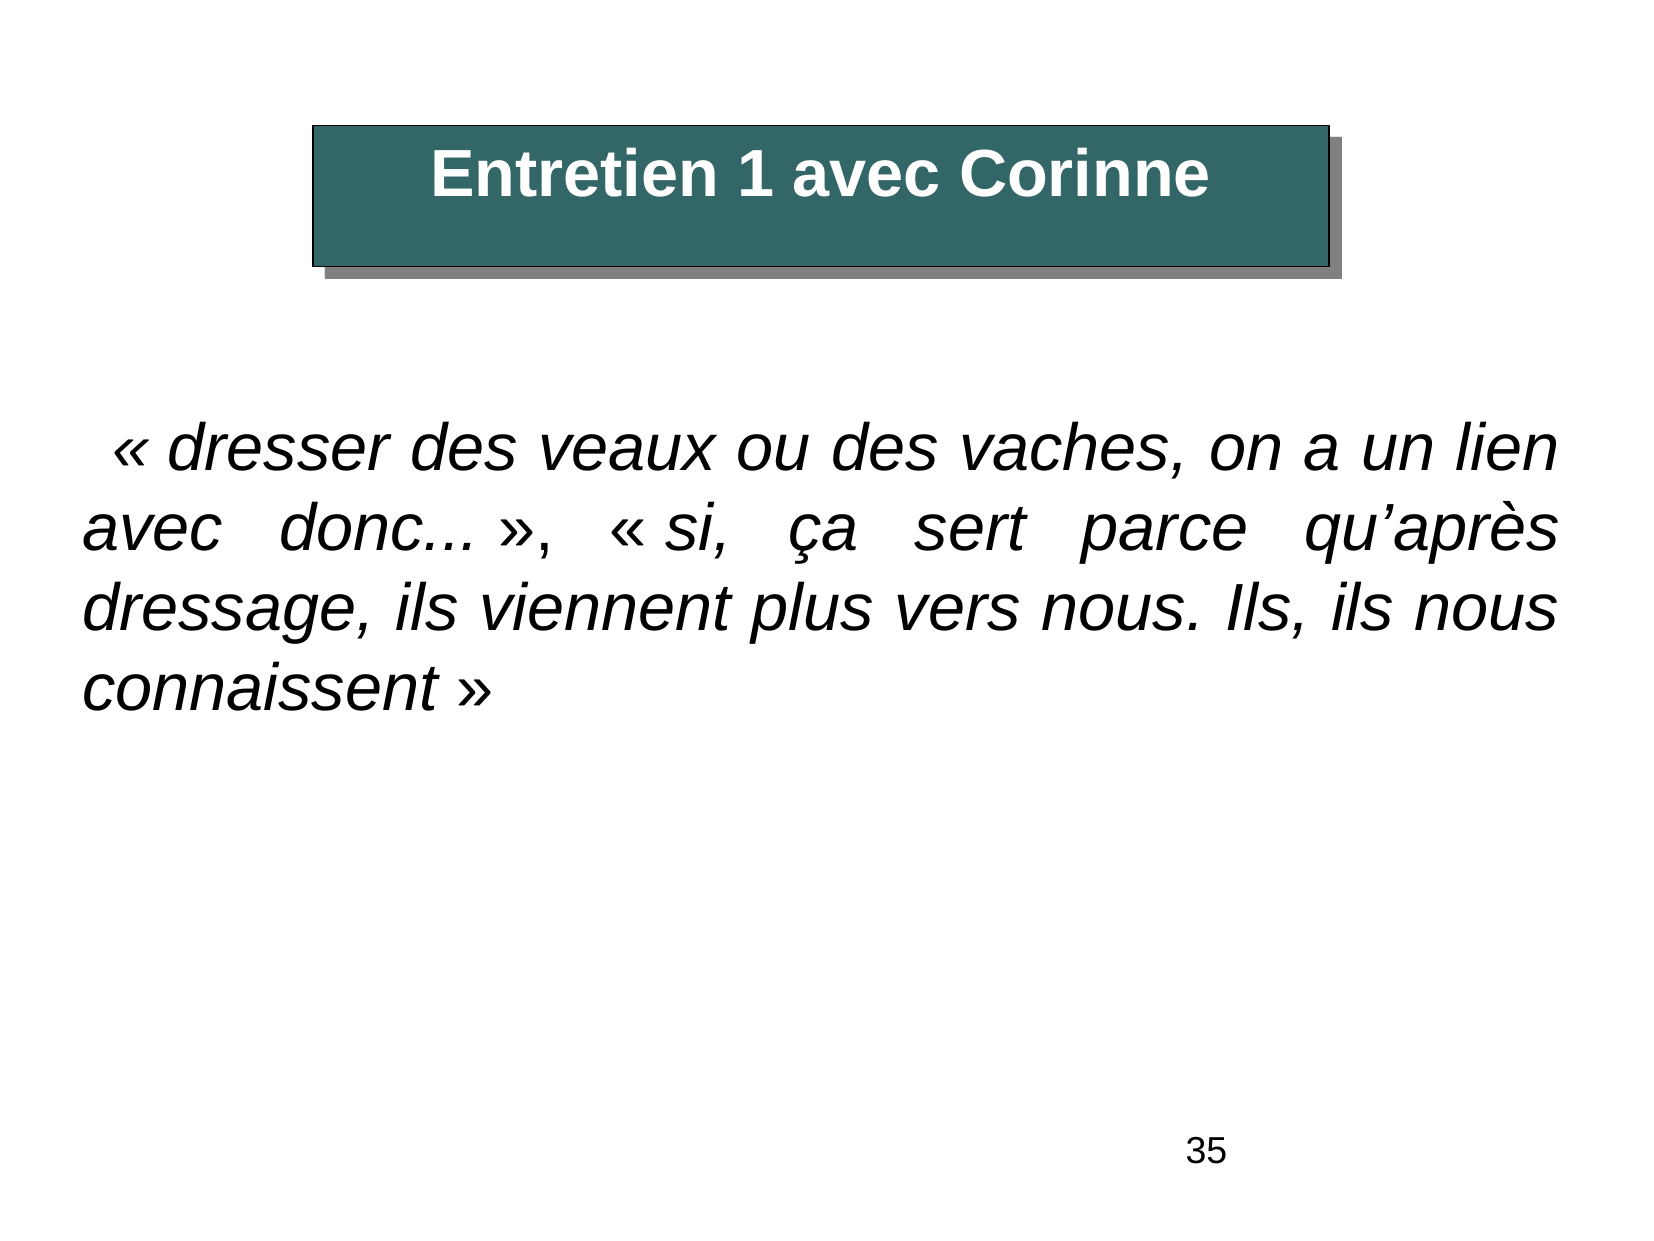

#
Entretien 1 avec Corinne
« dresser des veaux ou des vaches, on a un lien avec donc... », « si, ça sert parce qu’après dressage, ils viennent plus vers nous. Ils, ils nous connaissent »
35